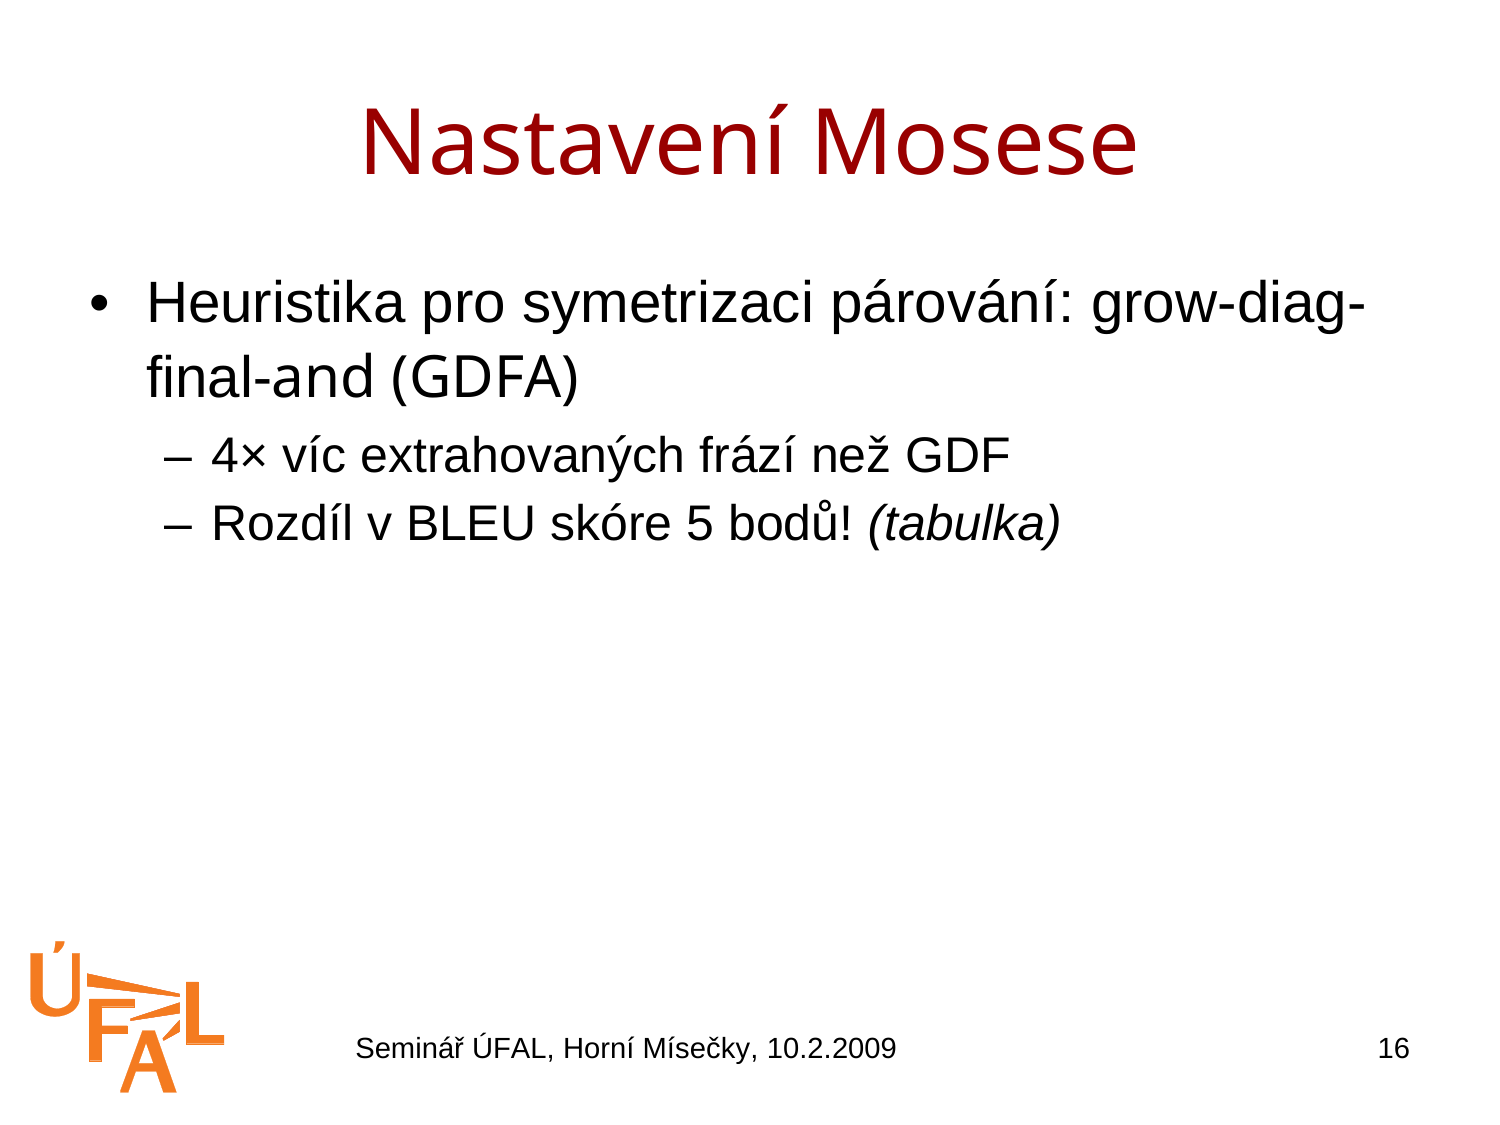

# Nastavení Mosese
Heuristika pro symetrizaci párování: grow-diag-final-and (GDFA)
4× víc extrahovaných frází než GDF
Rozdíl v BLEU skóre 5 bodů! (tabulka)
Seminář ÚFAL, Horní Mísečky, 10.2.2009
16